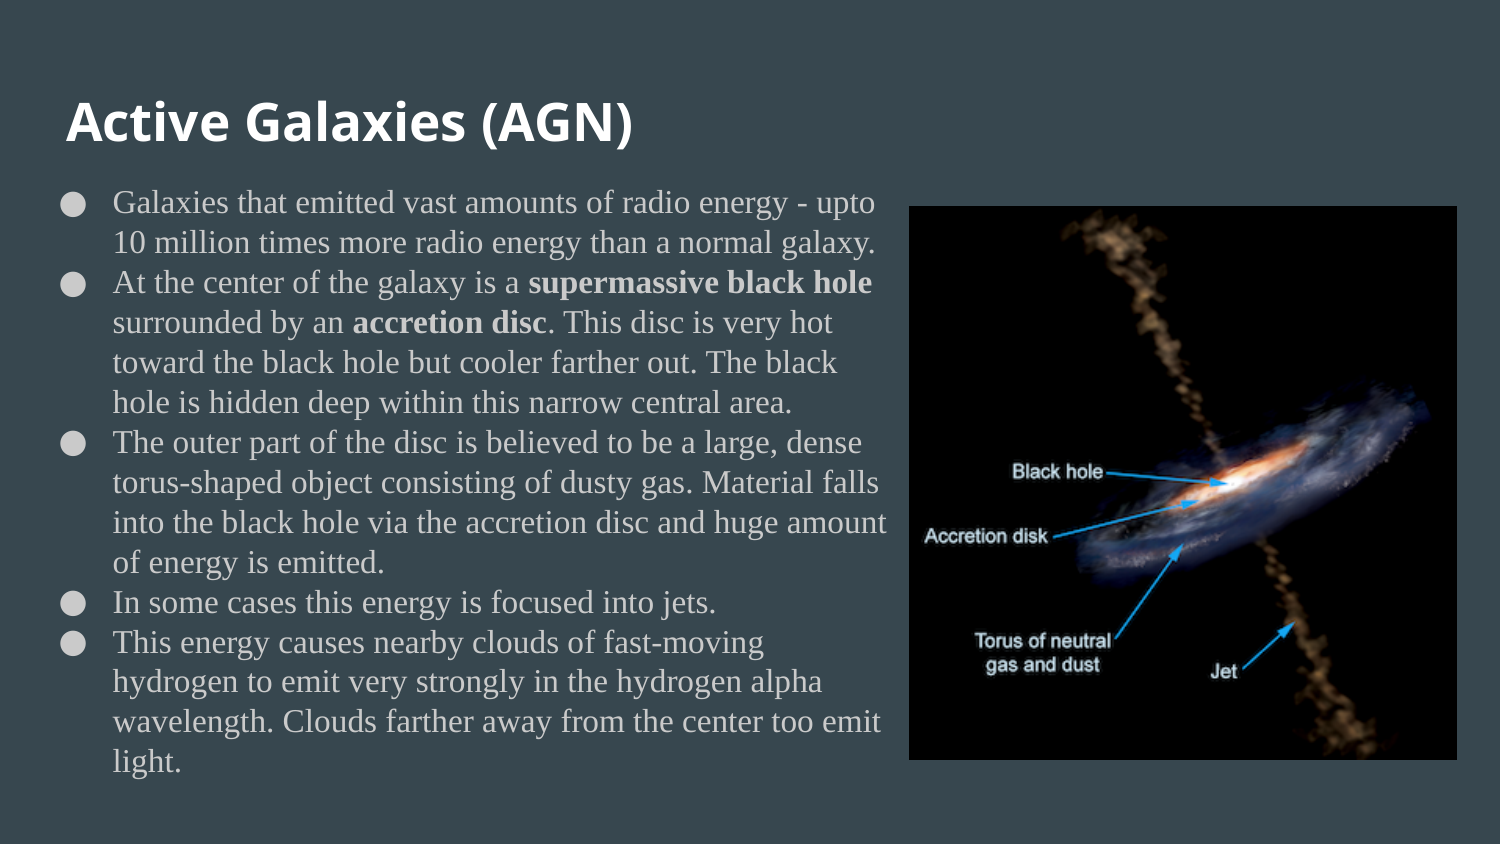

# Active Galaxies (AGN)
Galaxies that emitted vast amounts of radio energy - upto 10 million times more radio energy than a normal galaxy.
At the center of the galaxy is a supermassive black hole surrounded by an accretion disc. This disc is very hot toward the black hole but cooler farther out. The black hole is hidden deep within this narrow central area.
The outer part of the disc is believed to be a large, dense torus-shaped object consisting of dusty gas. Material falls into the black hole via the accretion disc and huge amount of energy is emitted.
In some cases this energy is focused into jets.
This energy causes nearby clouds of fast-moving hydrogen to emit very strongly in the hydrogen alpha wavelength. Clouds farther away from the center too emit light.